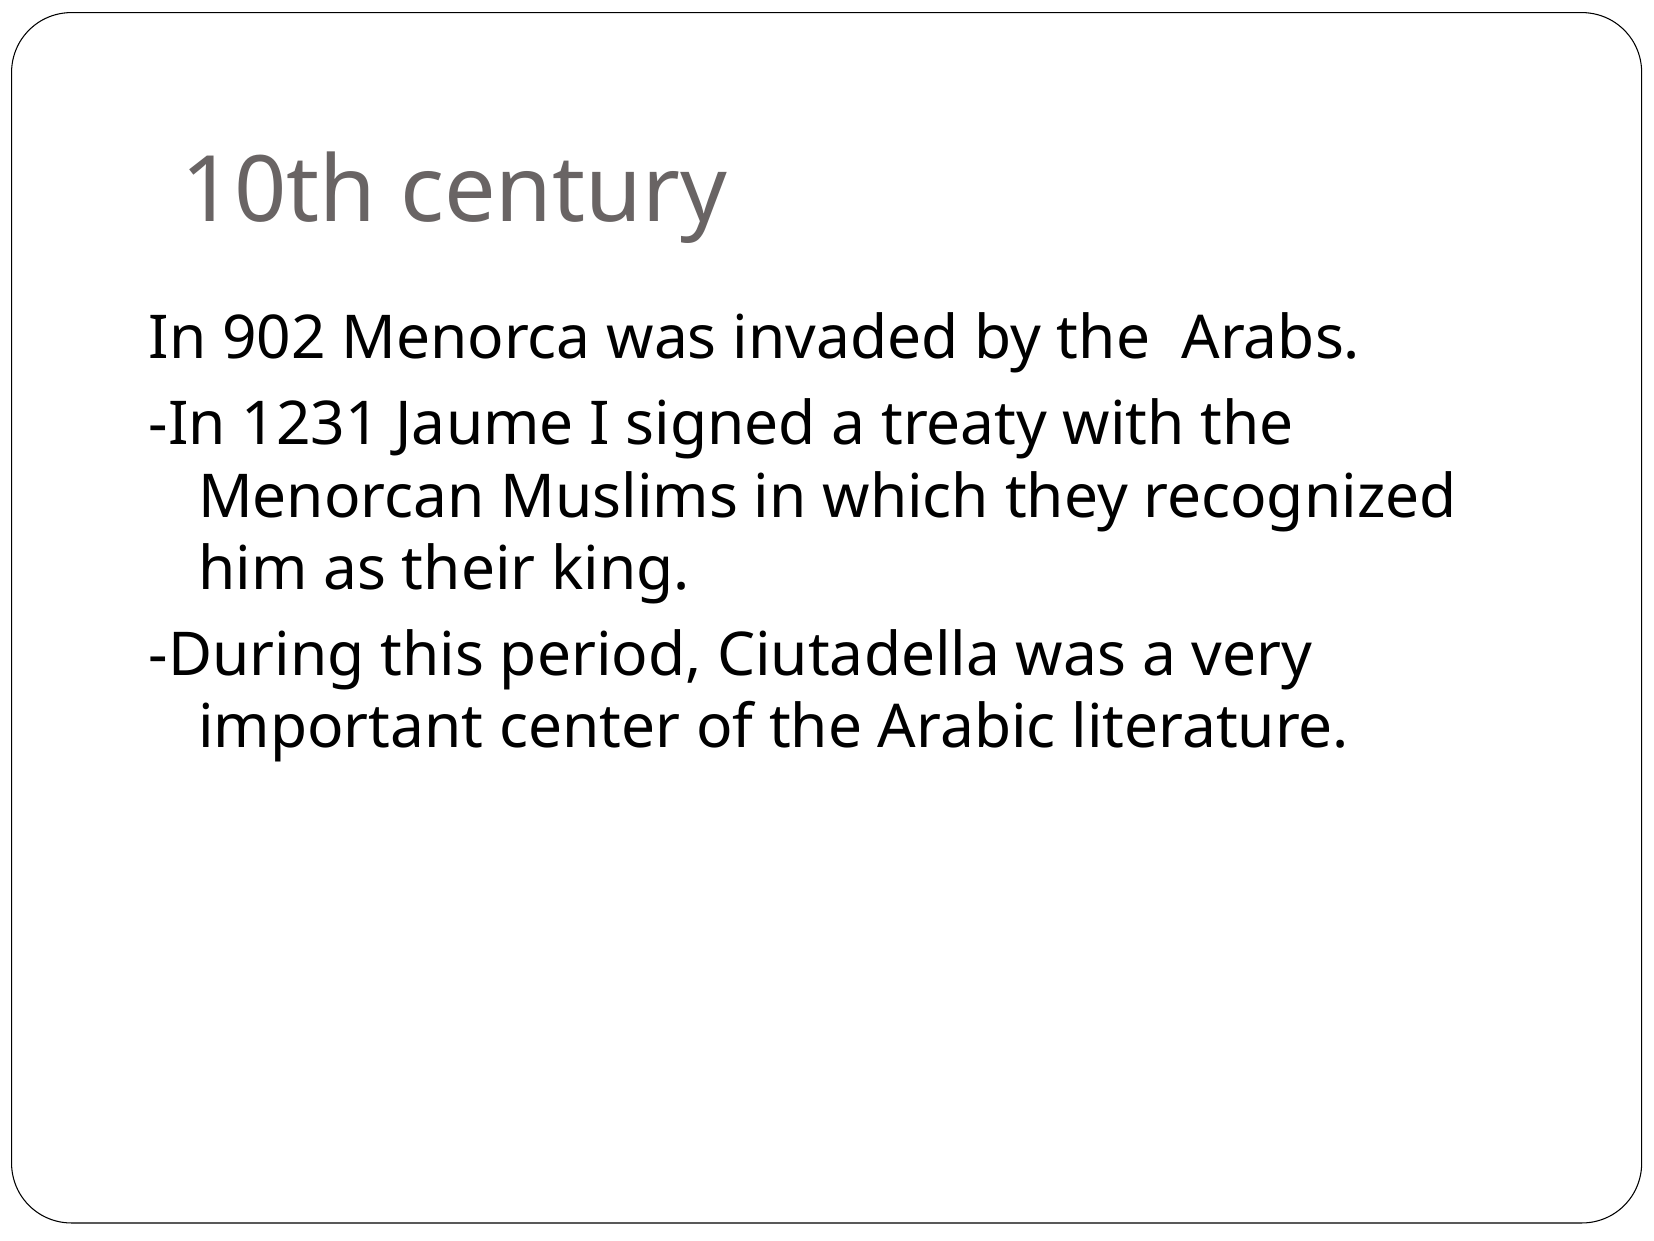

# 10th century
In 902 Menorca was invaded by the Arabs.
-In 1231 Jaume I signed a treaty with the Menorcan Muslims in which they recognized him as their king.
-During this period, Ciutadella was a very important center of the Arabic literature.